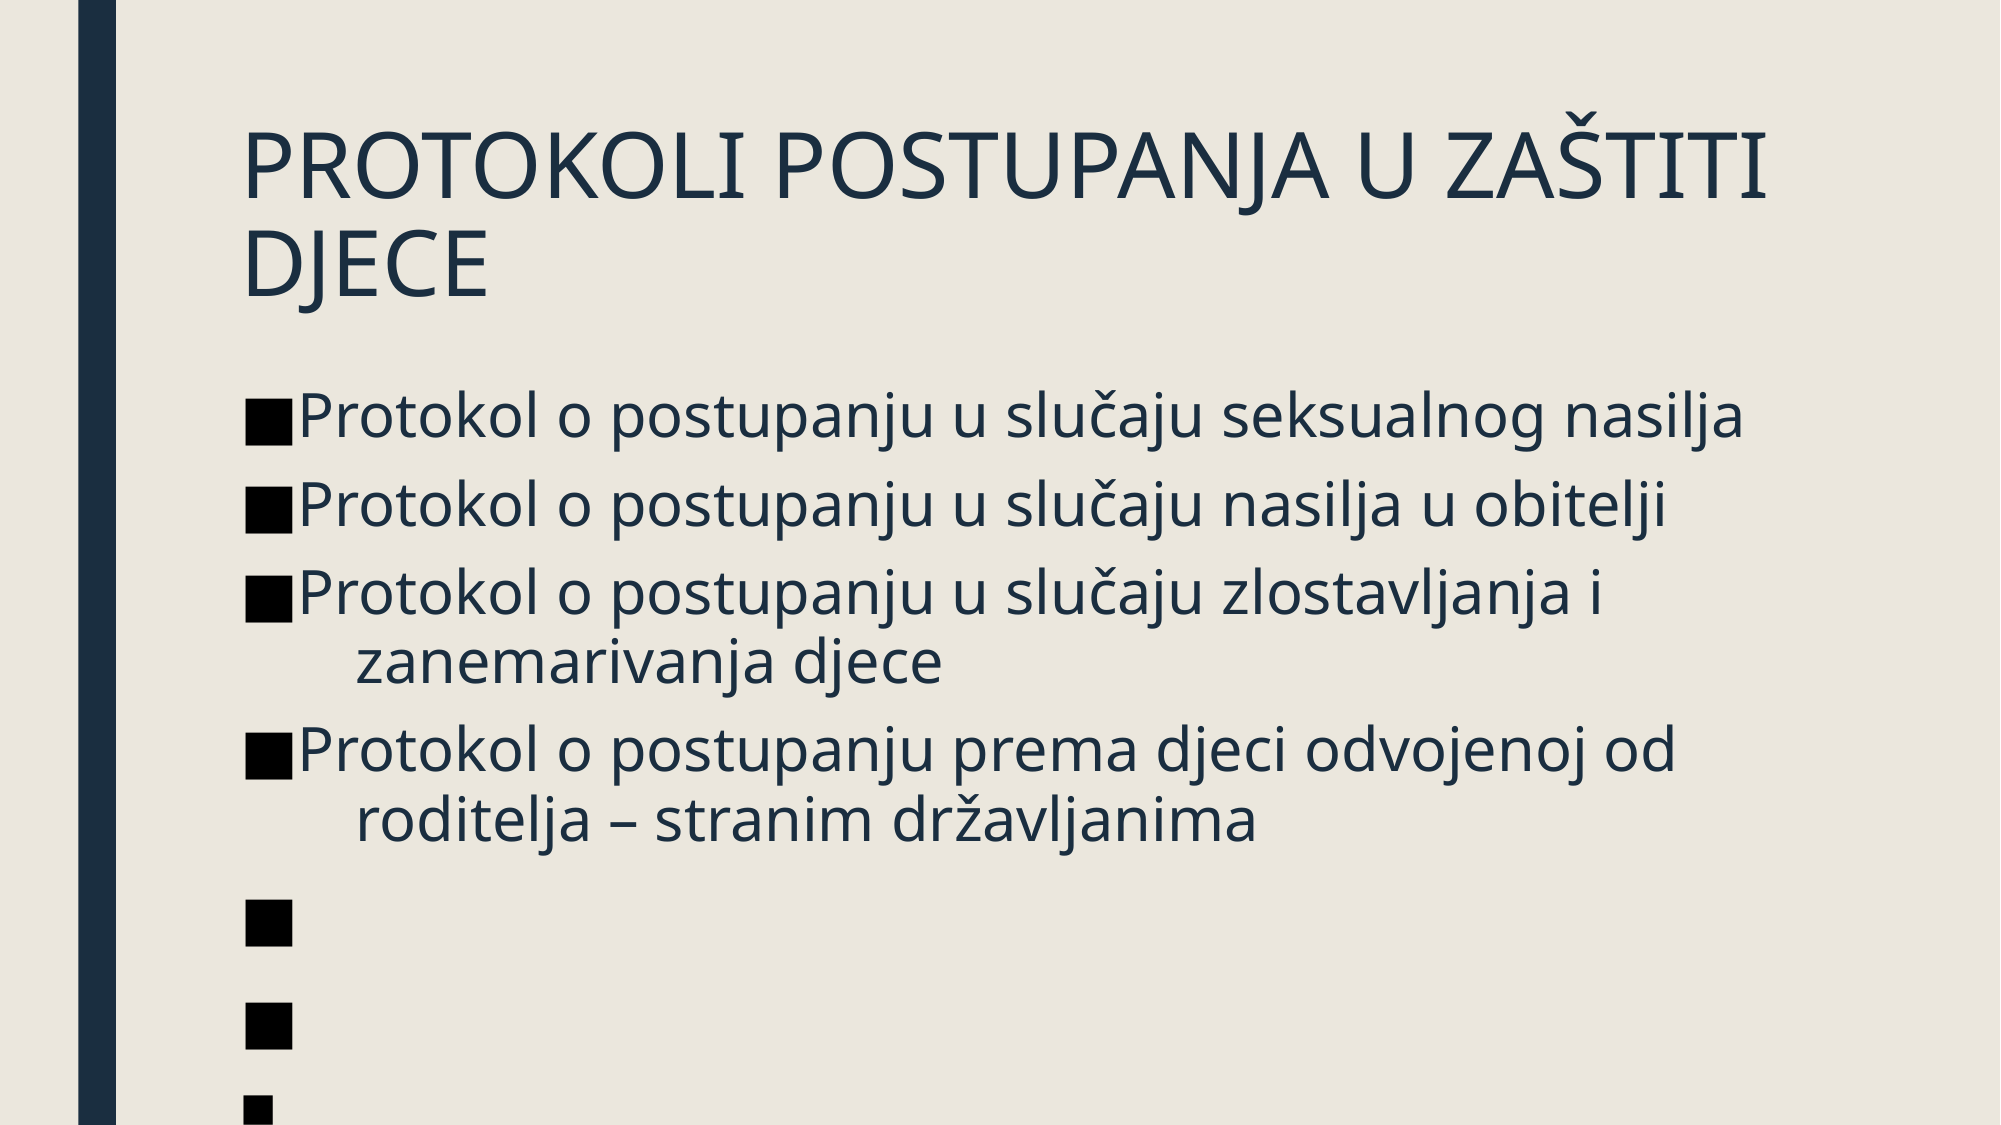

# PROTOKOLI POSTUPANJA U ZAŠTITI DJECE
Protokol o postupanju u slučaju seksualnog nasilja
Protokol o postupanju u slučaju nasilja u obitelji
Protokol o postupanju u slučaju zlostavljanja i zanemarivanja djece
Protokol o postupanju prema djeci odvojenoj od roditelja – stranim državljanima